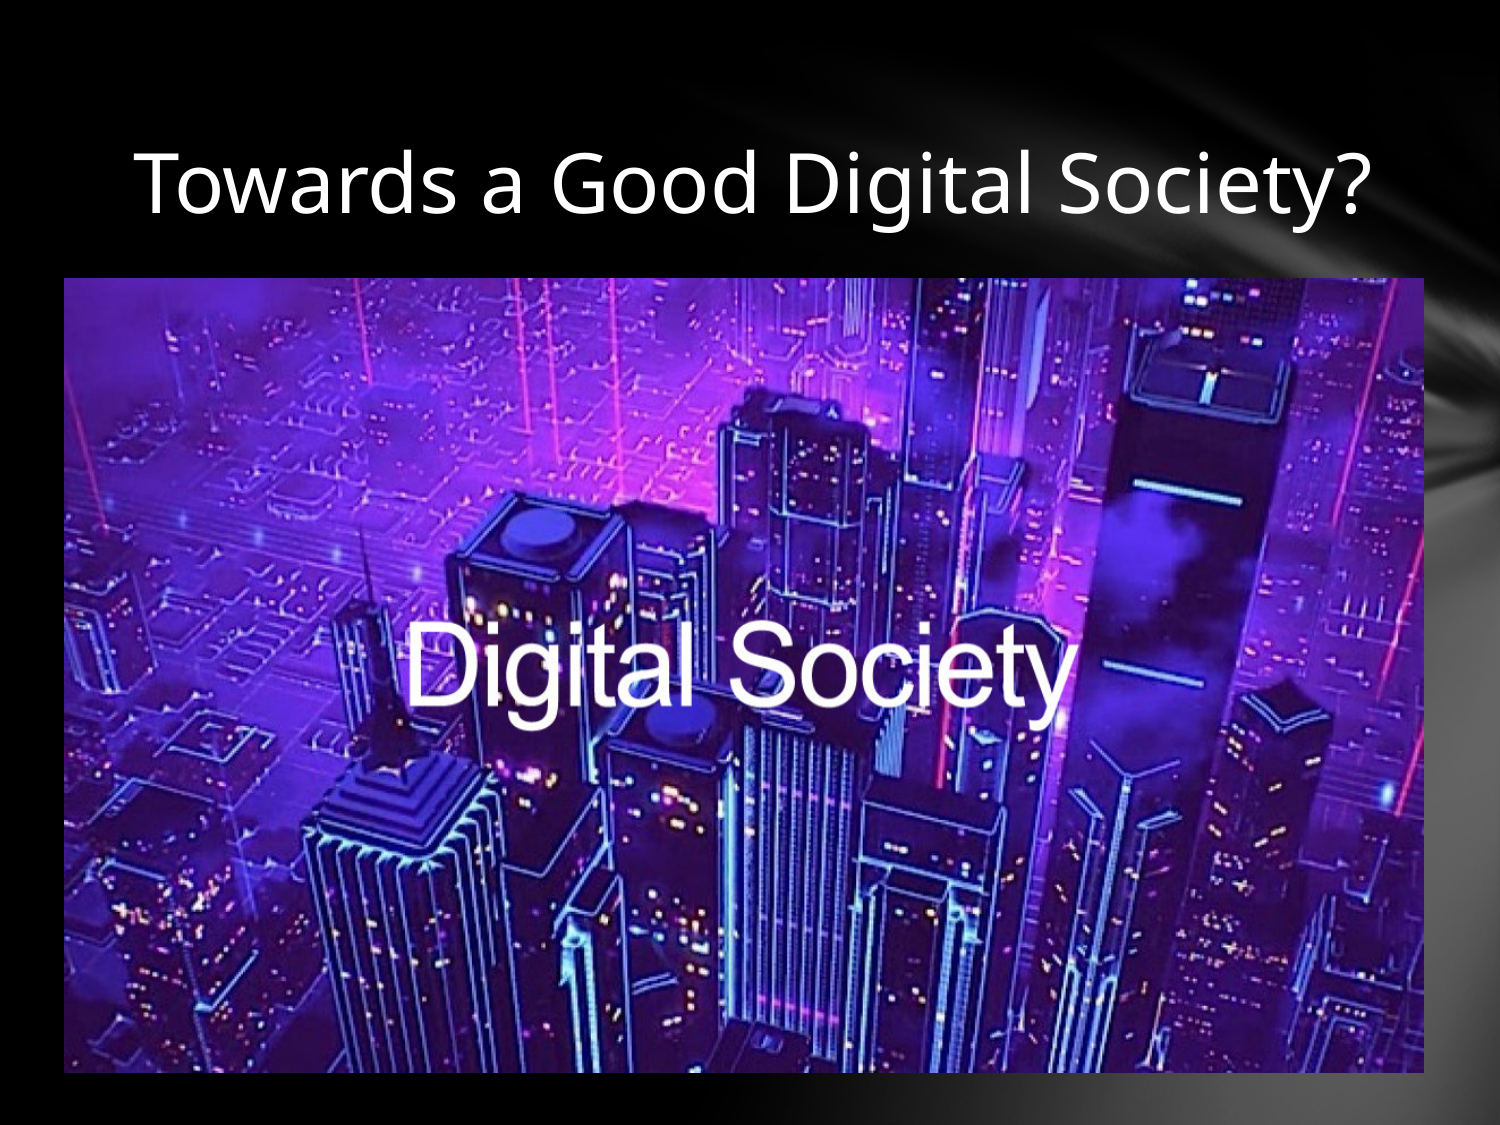

# Towards a Good Digital Society?
Equality
Liberty
Solidarity
Property
Transparency
Accountability
Democracy
Justice
Privacy
Dignity